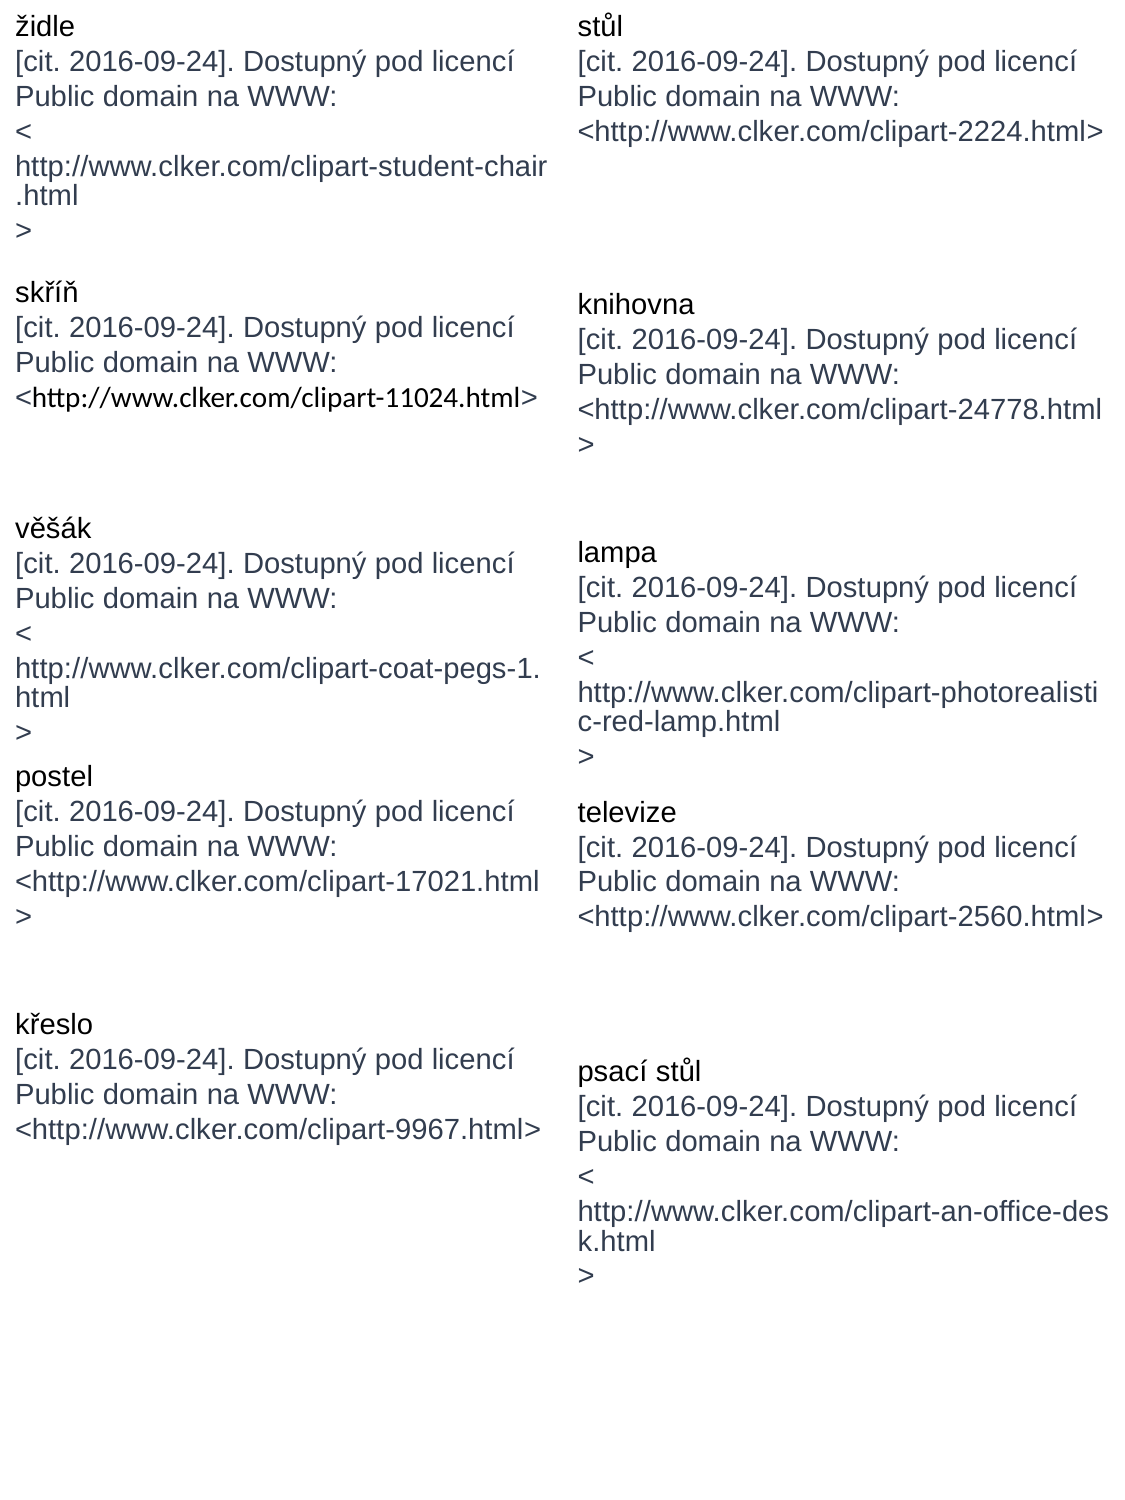

židle
[cit. 2016-09-24]. Dostupný pod licencí Public domain na WWW:
<http://www.clker.com/clipart-student-chair.html>
stůl
[cit. 2016-09-24]. Dostupný pod licencí Public domain na WWW:
<http://www.clker.com/clipart-2224.html>
skříň
[cit. 2016-09-24]. Dostupný pod licencí Public domain na WWW:
<http://www.clker.com/clipart-11024.html>
knihovna
[cit. 2016-09-24]. Dostupný pod licencí Public domain na WWW:
<http://www.clker.com/clipart-24778.html>
věšák
[cit. 2016-09-24]. Dostupný pod licencí Public domain na WWW:
<http://www.clker.com/clipart-coat-pegs-1.html>
lampa
[cit. 2016-09-24]. Dostupný pod licencí Public domain na WWW:
<http://www.clker.com/clipart-photorealistic-red-lamp.html>
postel
[cit. 2016-09-24]. Dostupný pod licencí Public domain na WWW:
<http://www.clker.com/clipart-17021.html>
televize
[cit. 2016-09-24]. Dostupný pod licencí Public domain na WWW:
<http://www.clker.com/clipart-2560.html>
křeslo
[cit. 2016-09-24]. Dostupný pod licencí Public domain na WWW:
<http://www.clker.com/clipart-9967.html>
psací stůl
[cit. 2016-09-24]. Dostupný pod licencí Public domain na WWW:
<http://www.clker.com/clipart-an-office-desk.html>